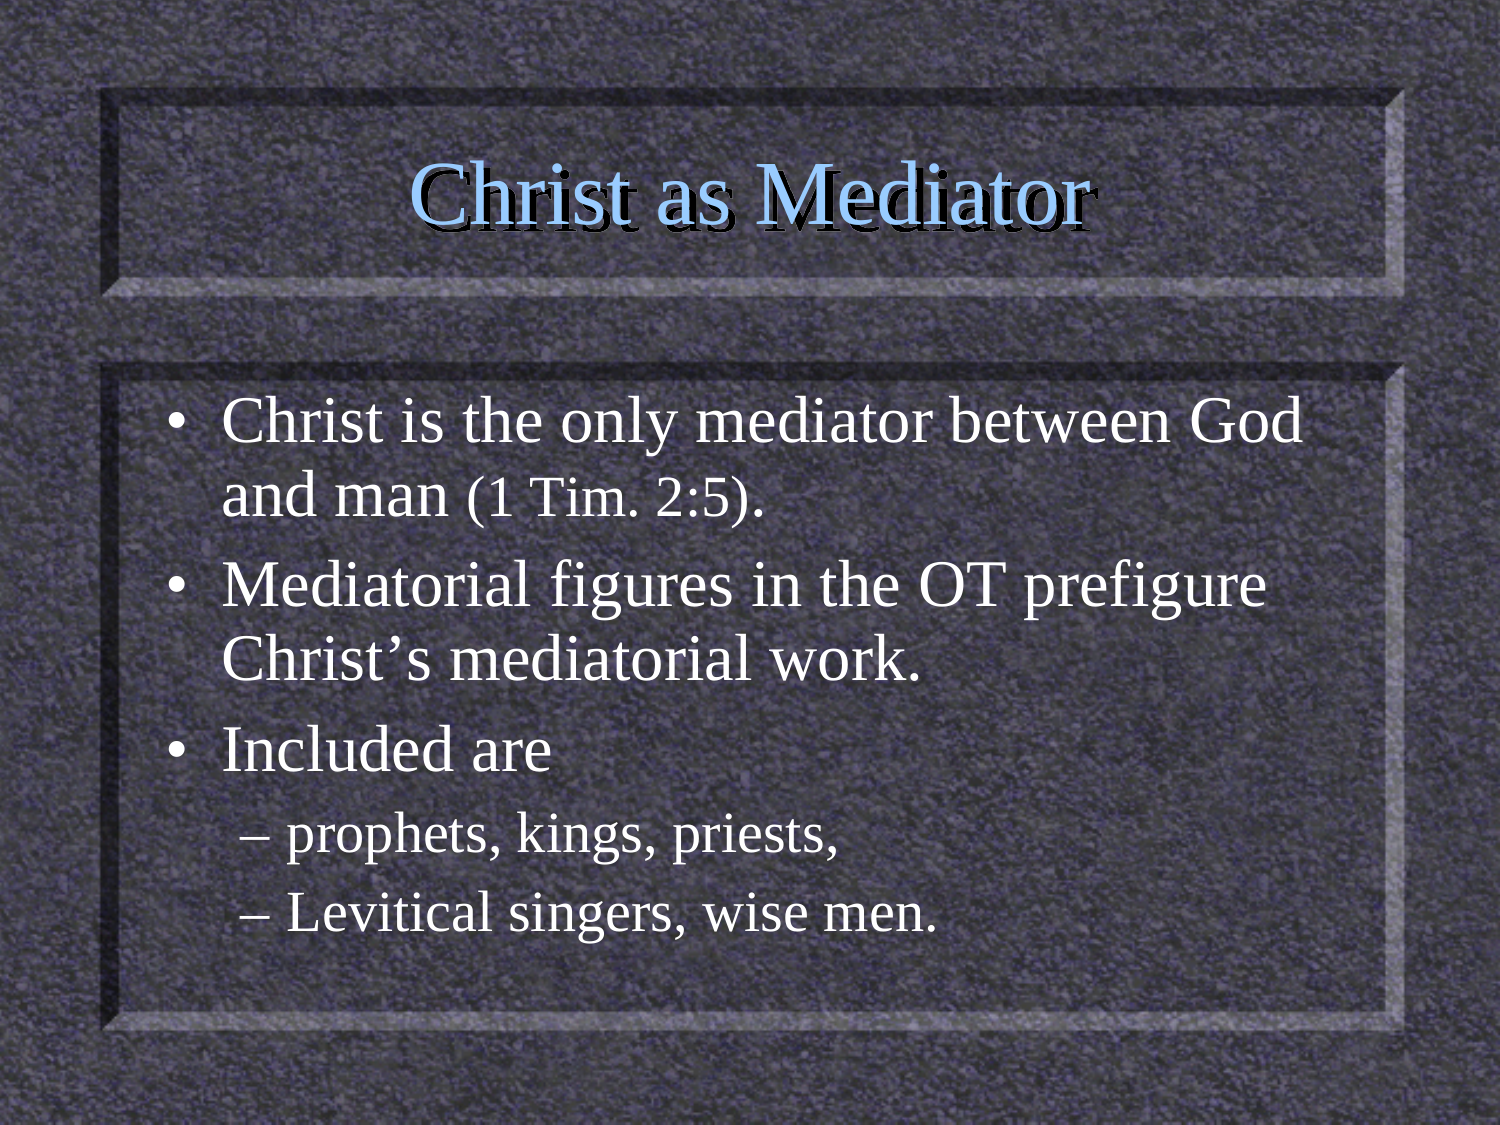

# Christ as Mediator
Christ is the only mediator between God and man (1 Tim. 2:5).
Mediatorial figures in the OT prefigure Christ’s mediatorial work.
Included are
prophets, kings, priests,
Levitical singers, wise men.